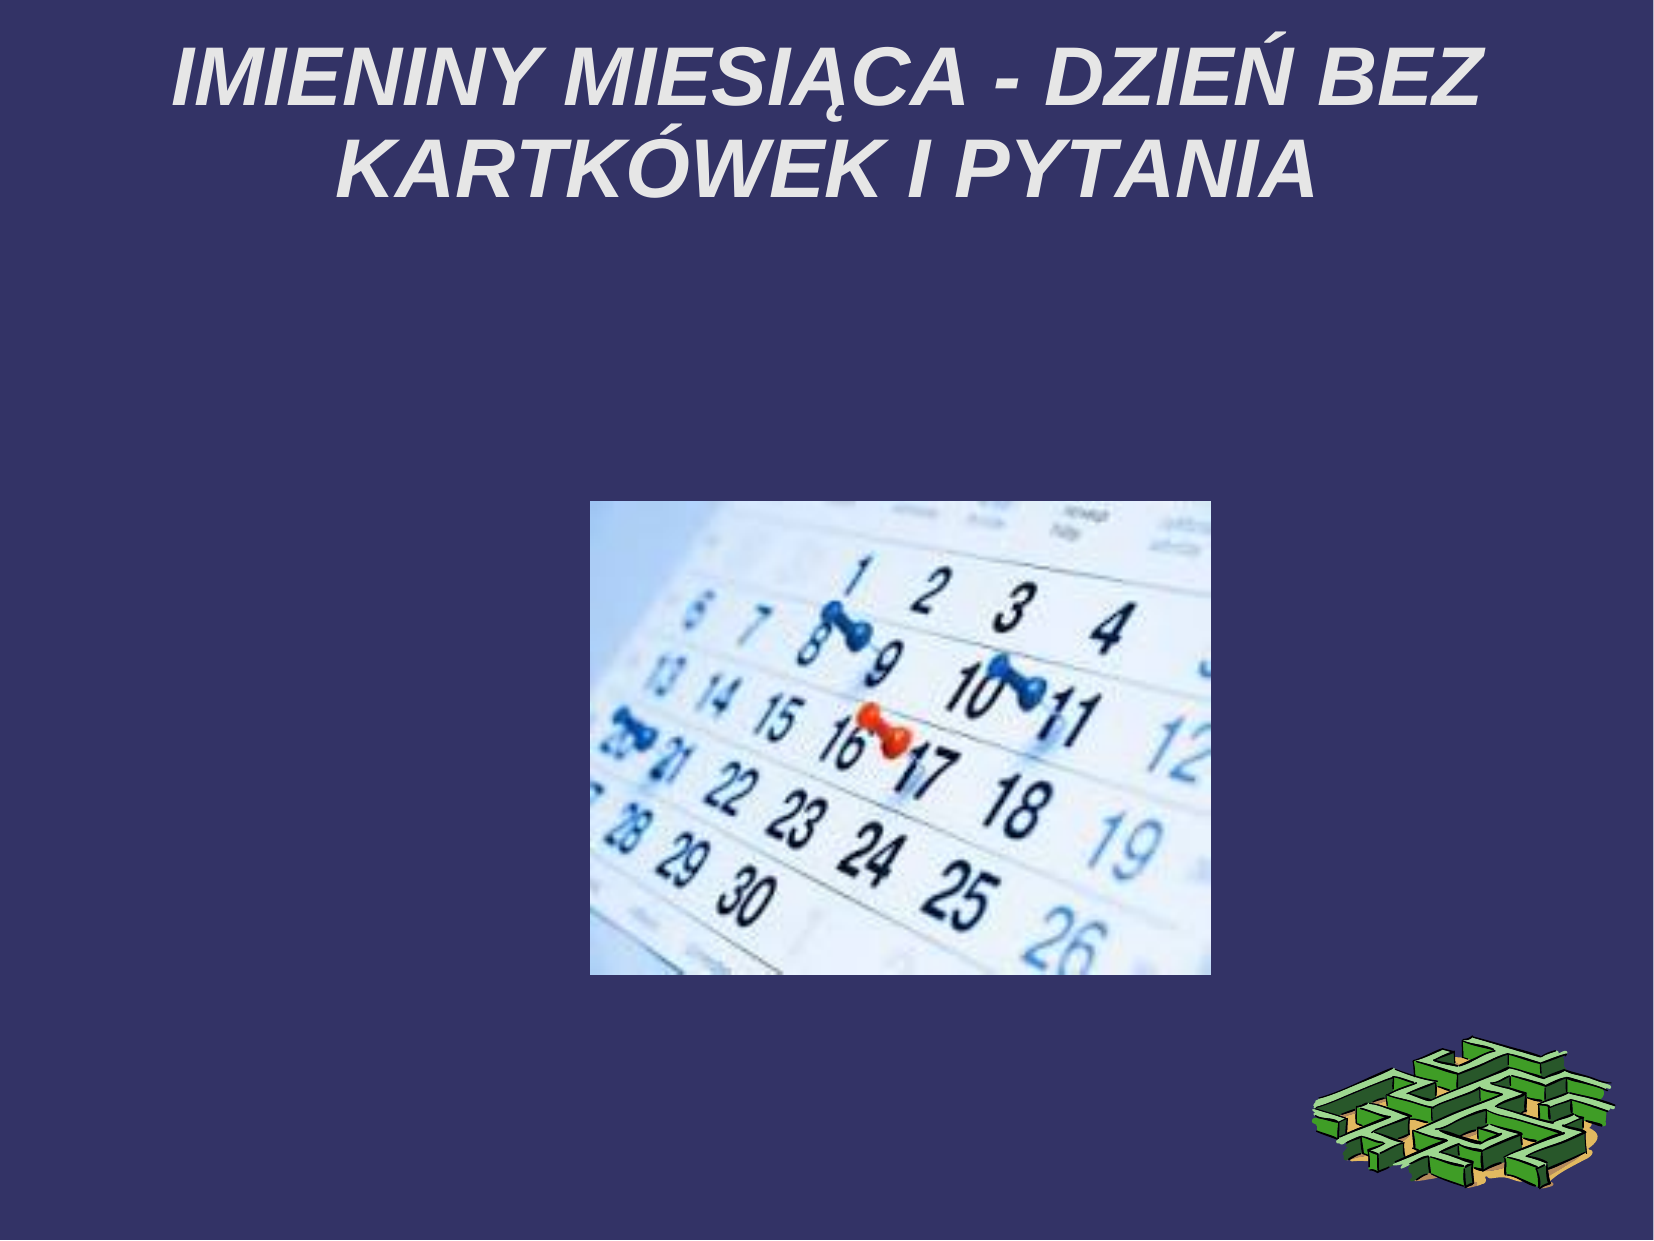

# IMIENINY MIESIĄCA - DZIEŃ BEZ KARTKÓWEK I PYTANIA